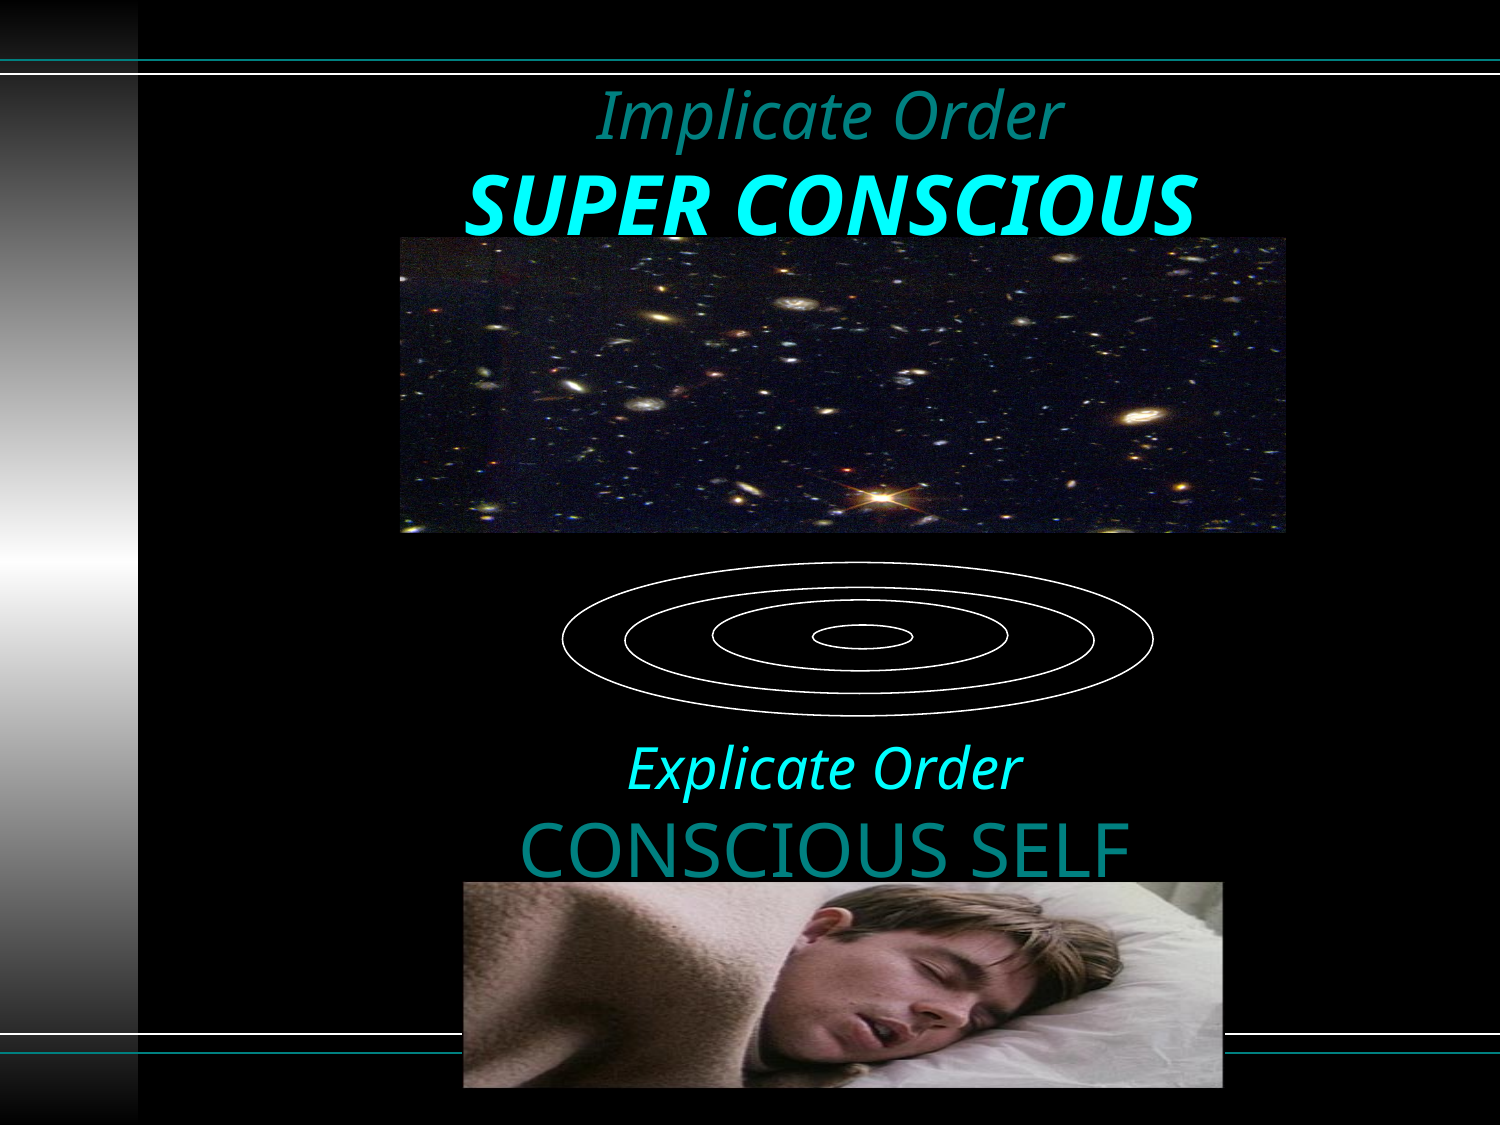

# Implicate Order SUPER CONSCIOUS
Explicate Order
CONSCIOUS SELF